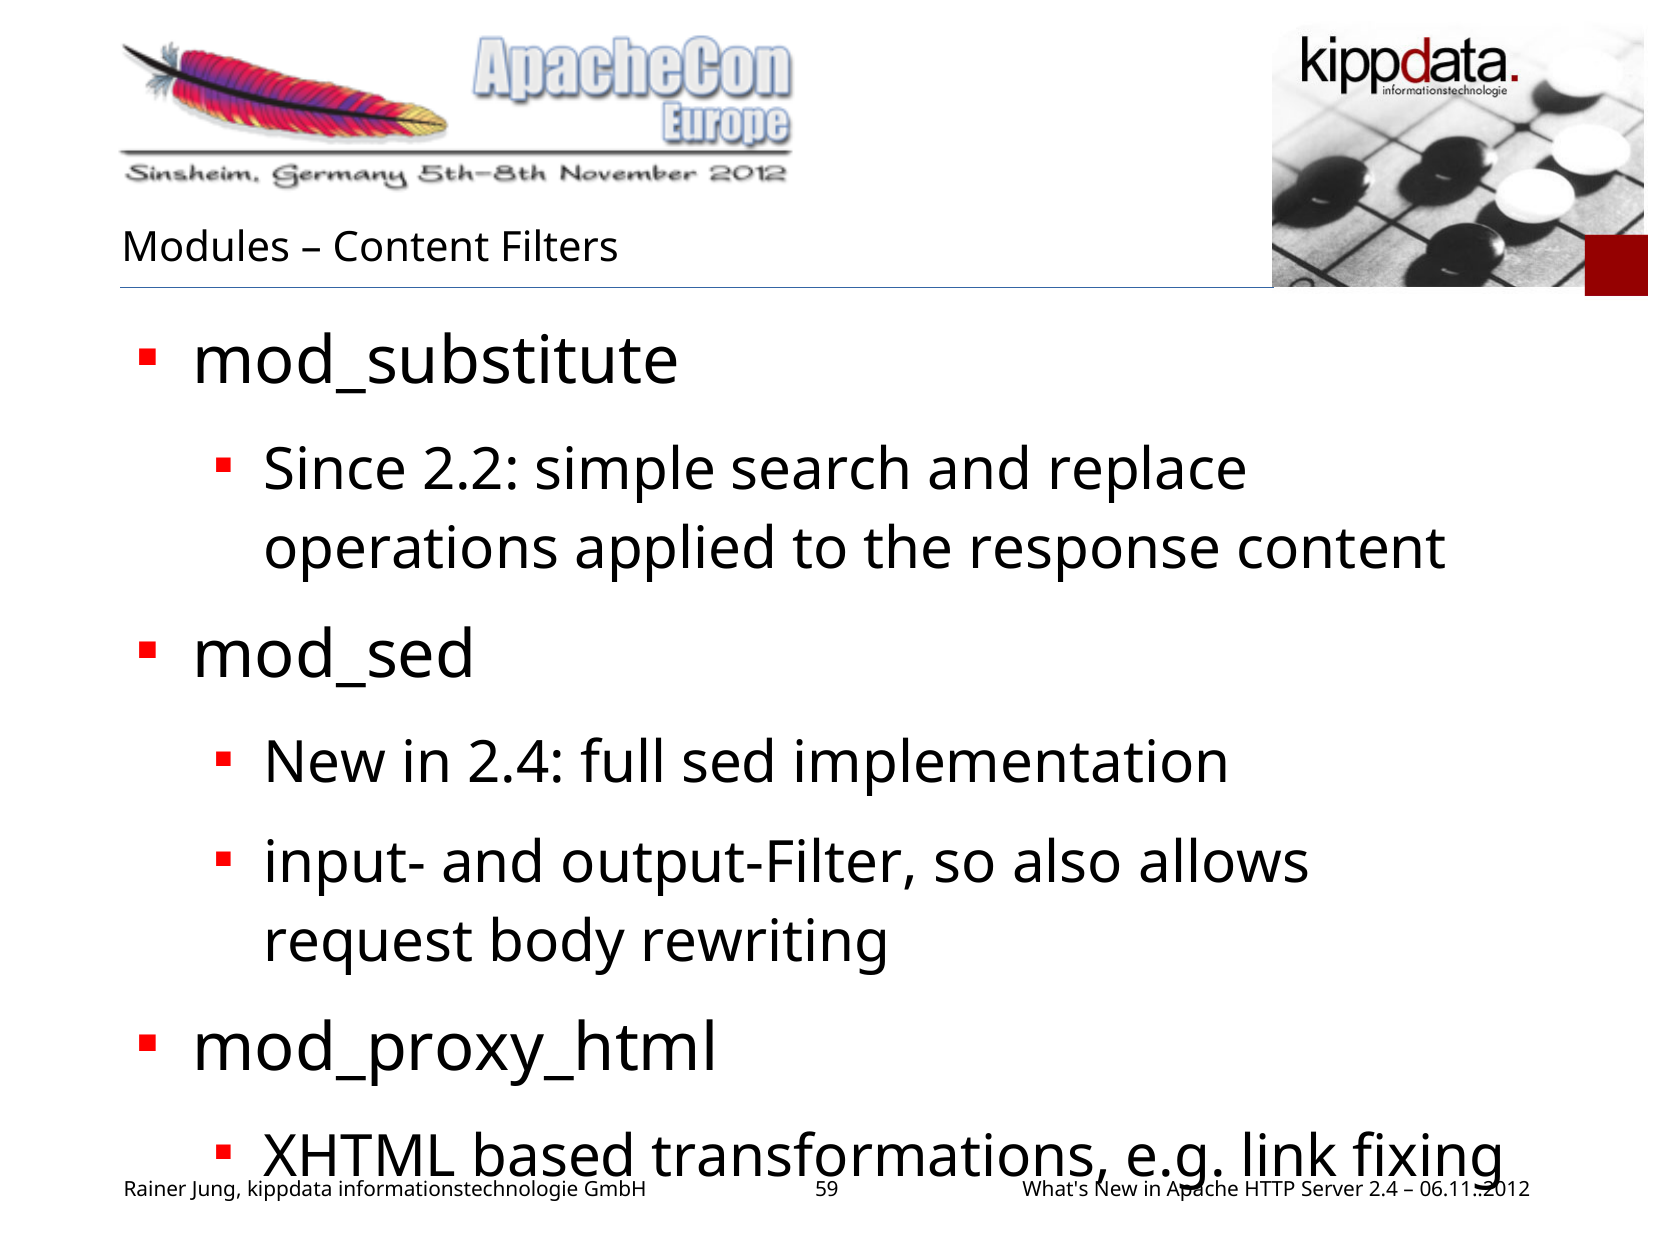

# Modules – Content Filters
mod_substitute
Since 2.2: simple search and replace operations applied to the response content
mod_sed
New in 2.4: full sed implementation
input- and output-Filter, so also allows request body rewriting
mod_proxy_html
XHTML based transformations, e.g. link fixing